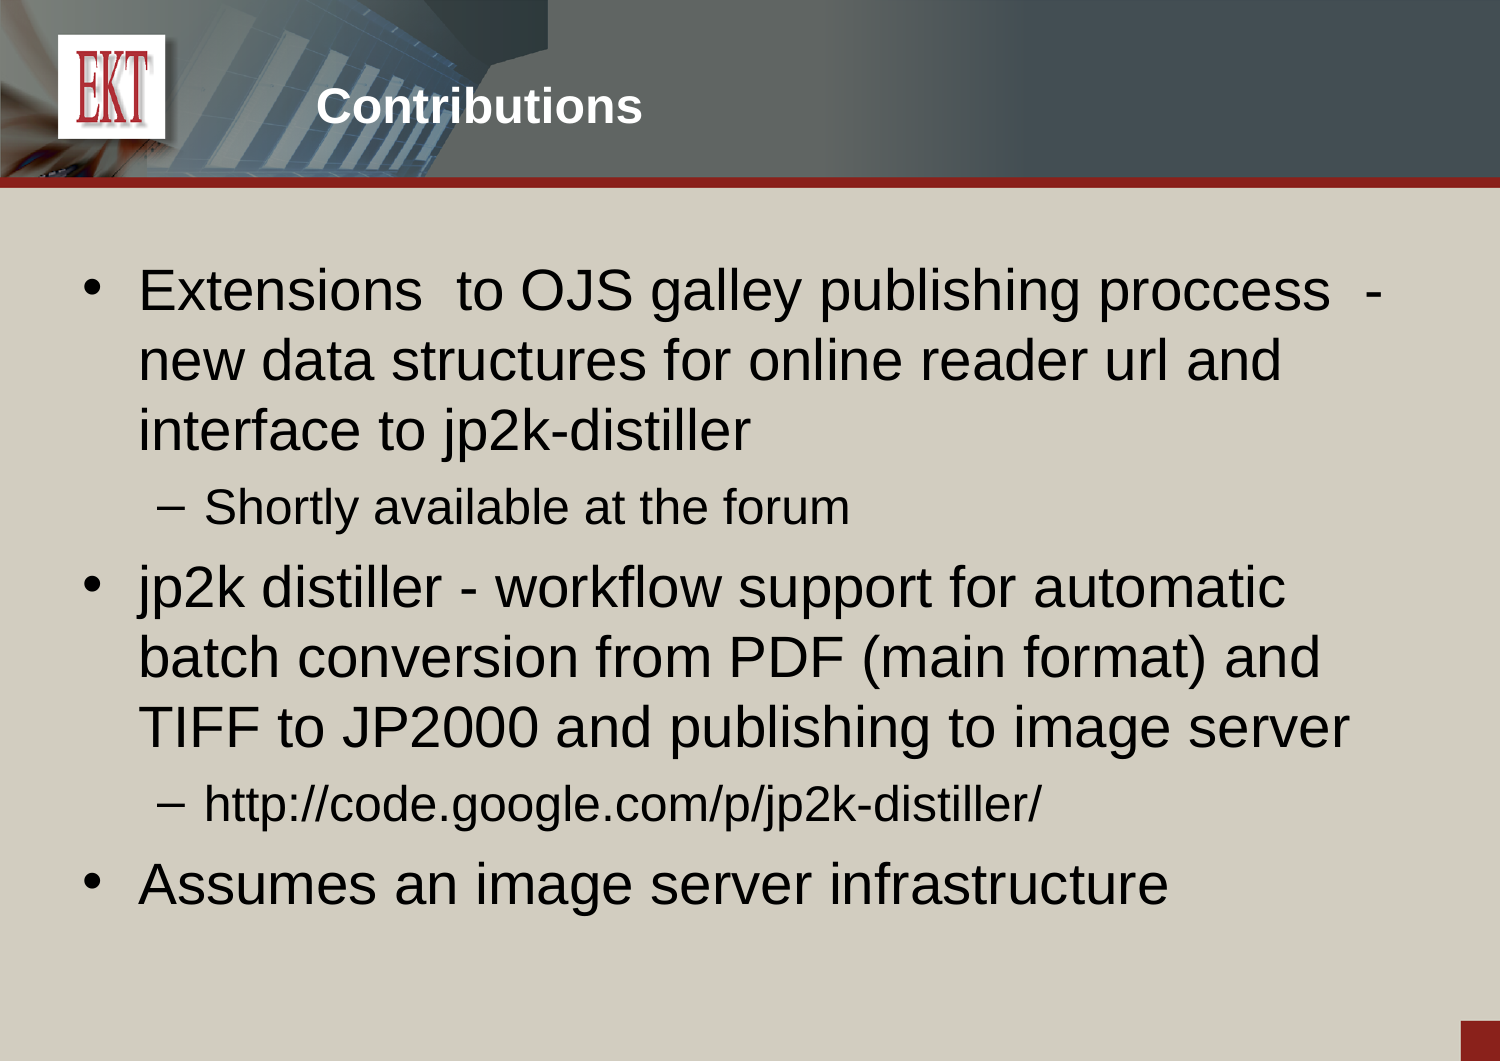

# Contributions
Extensions to OJS galley publishing proccess - new data structures for online reader url and interface to jp2k-distiller
Shortly available at the forum
jp2k distiller - workflow support for automatic batch conversion from PDF (main format) and TIFF to JP2000 and publishing to image server
http://code.google.com/p/jp2k-distiller/
Assumes an image server infrastructure